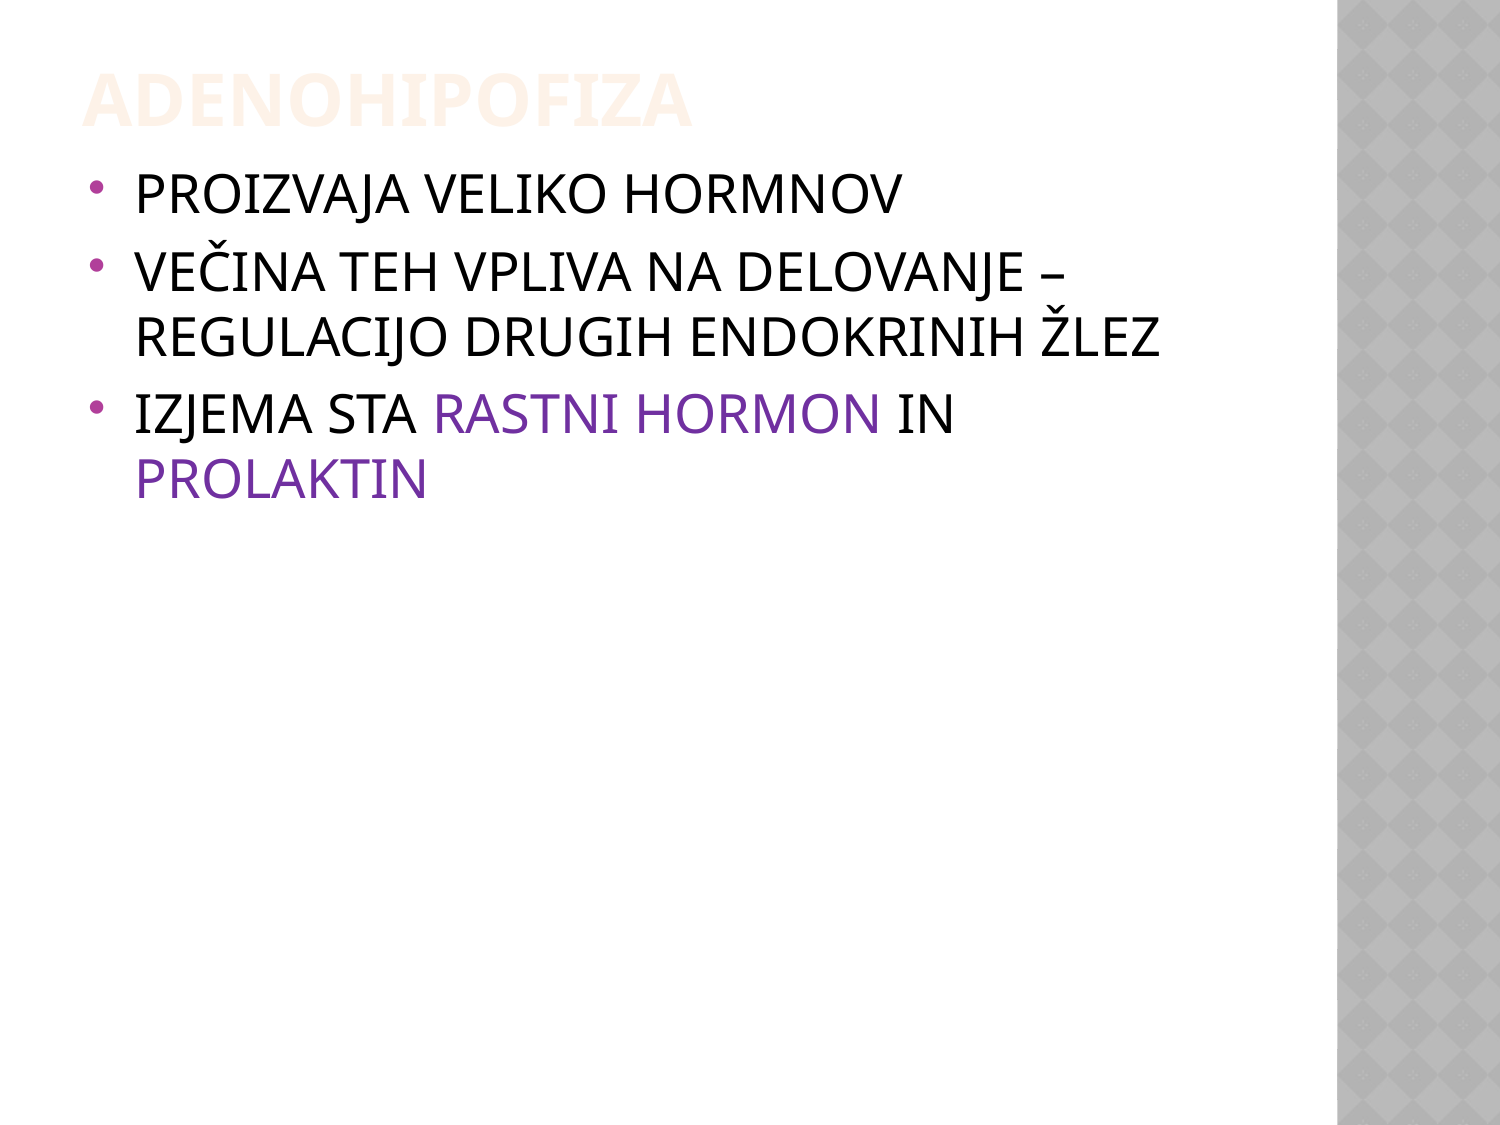

# ADENOHIPOFIZA
PROIZVAJA VELIKO HORMNOV
VEČINA TEH VPLIVA NA DELOVANJE – REGULACIJO DRUGIH ENDOKRINIH ŽLEZ
IZJEMA STA RASTNI HORMON IN PROLAKTIN